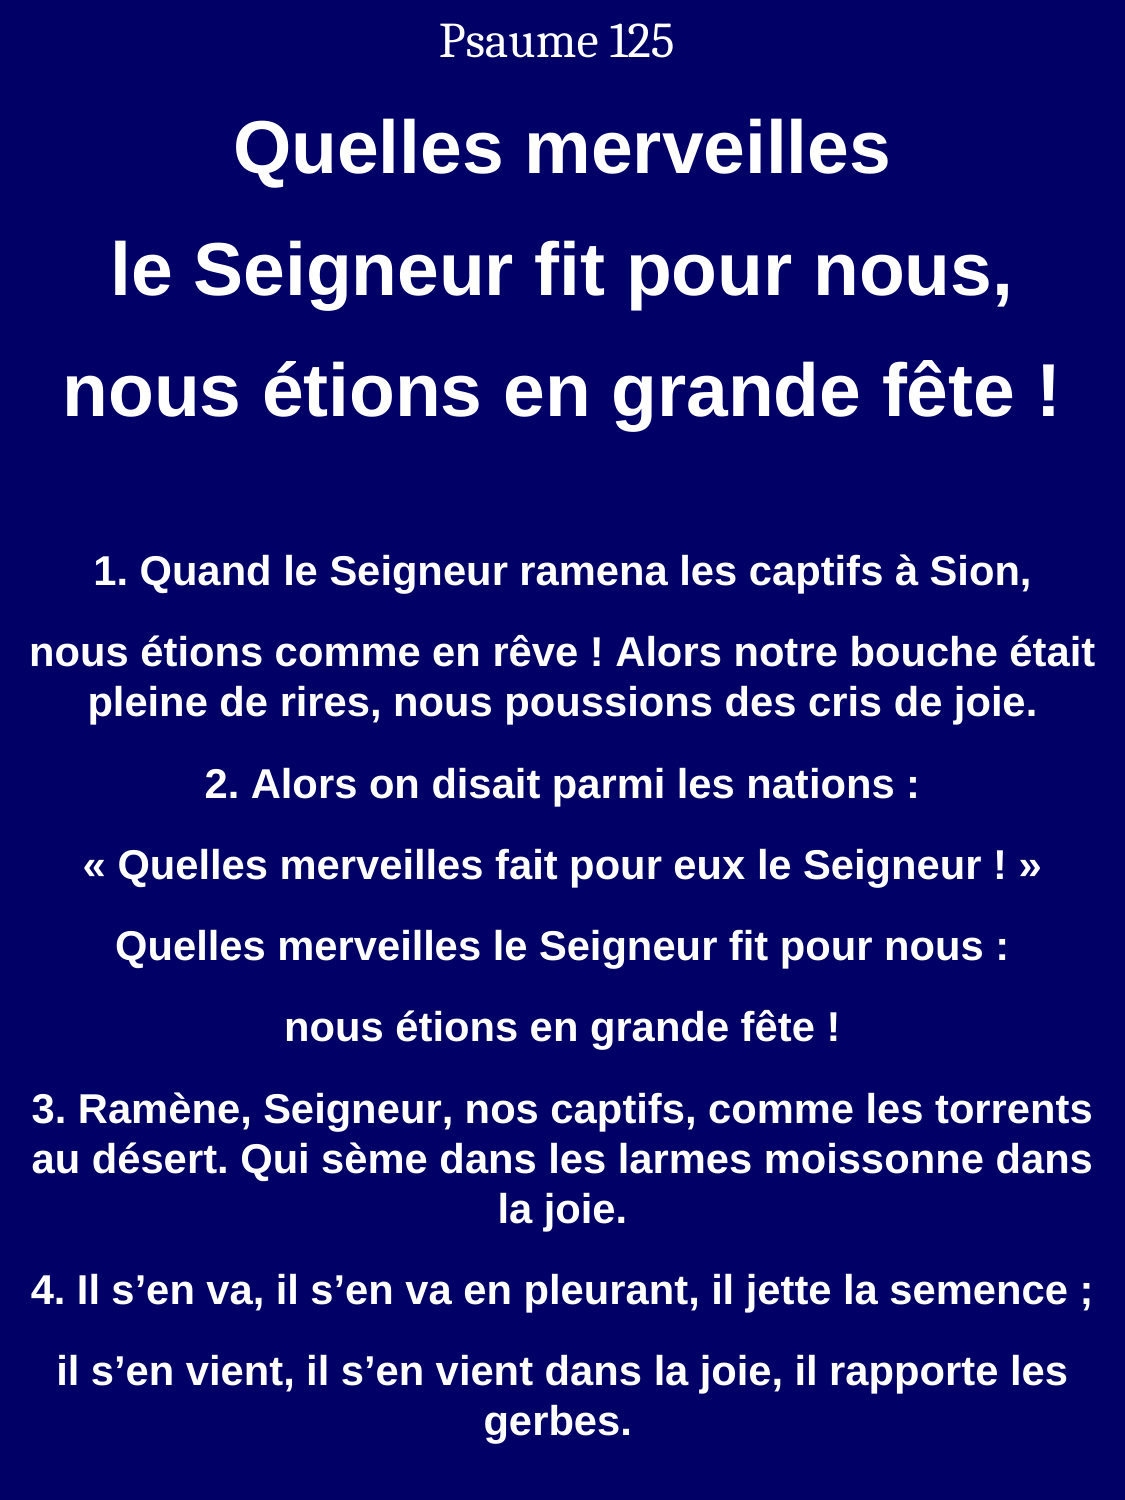

Psaume 125
Quelles merveilles
le Seigneur fit pour nous,
nous étions en grande fête !
1. Quand le Seigneur ramena les captifs à Sion,
nous étions comme en rêve ! Alors notre bouche était pleine de rires, nous poussions des cris de joie.
2. Alors on disait parmi les nations :
« Quelles merveilles fait pour eux le Seigneur ! »
Quelles merveilles le Seigneur fit pour nous :
nous étions en grande fête !
3. Ramène, Seigneur, nos captifs, comme les torrents au désert. Qui sème dans les larmes moissonne dans la joie.
4. Il s’en va, il s’en va en pleurant, il jette la semence ;
il s’en vient, il s’en vient dans la joie, il rapporte les gerbes.